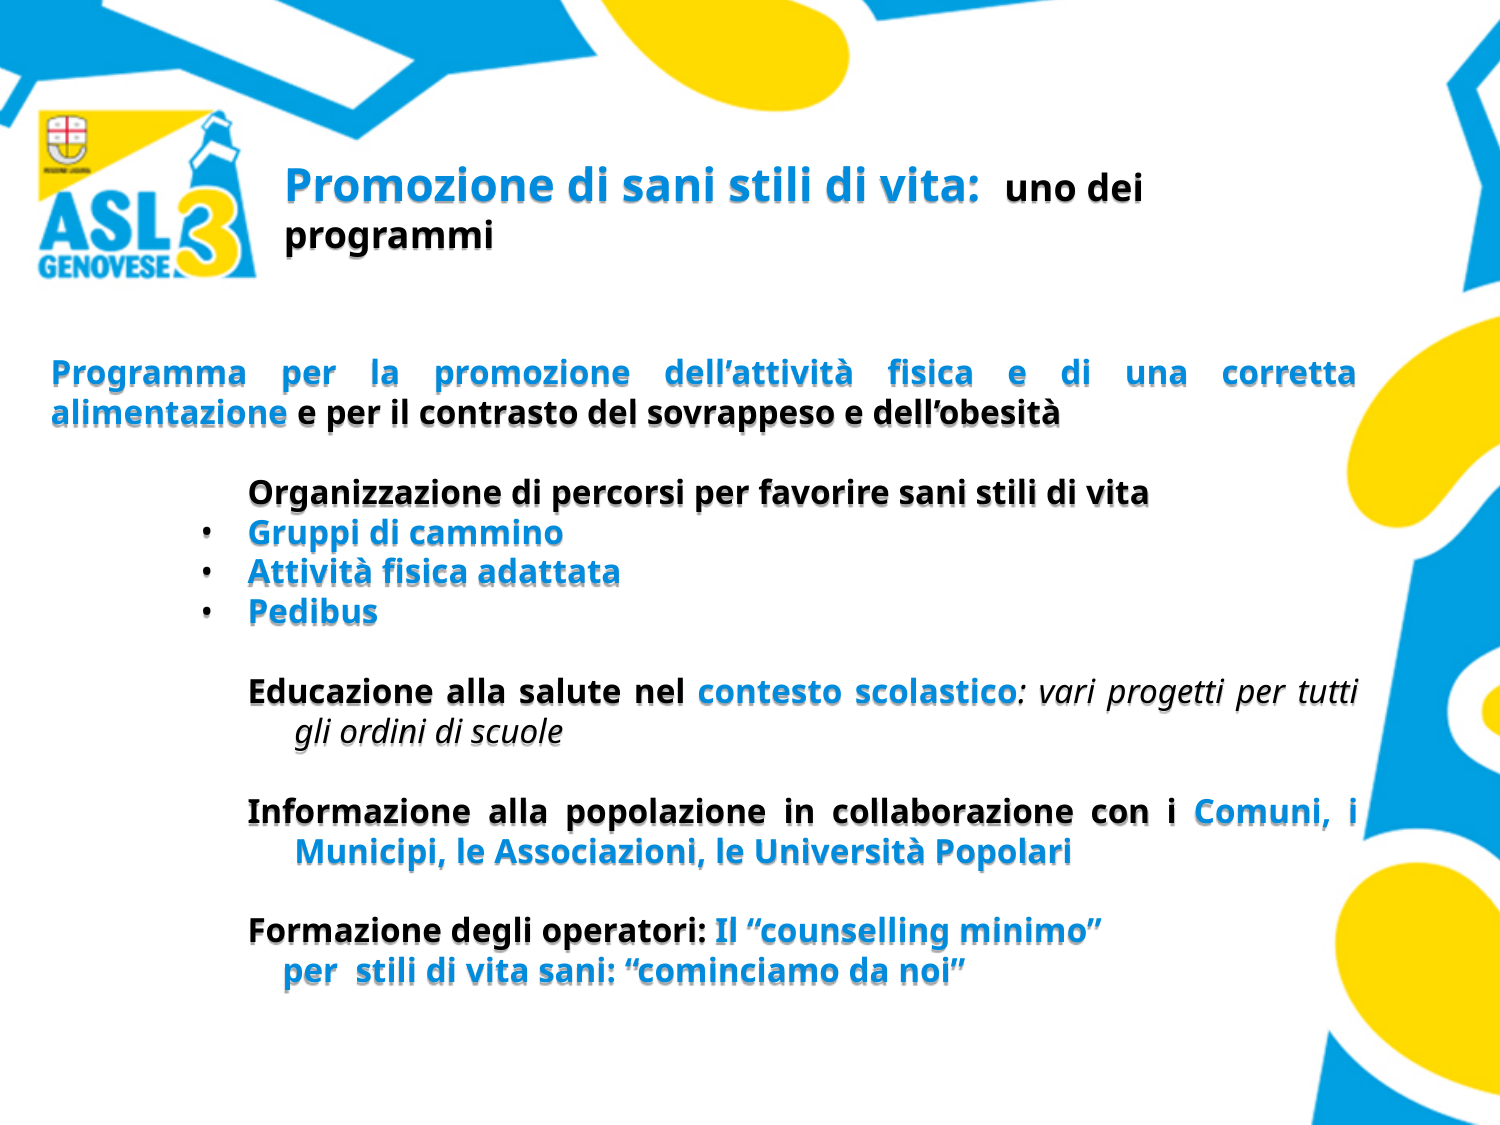

# Promozione di sani stili di vita: uno dei programmi
Programma per la promozione dell’attività fisica e di una corretta alimentazione e per il contrasto del sovrappeso e dell’obesità
Organizzazione di percorsi per favorire sani stili di vita
Gruppi di cammino
Attività fisica adattata
Pedibus
Educazione alla salute nel contesto scolastico: vari progetti per tutti gli ordini di scuole
Informazione alla popolazione in collaborazione con i Comuni, i Municipi, le Associazioni, le Università Popolari
Formazione degli operatori: Il “counselling minimo”
 per stili di vita sani: “cominciamo da noi”